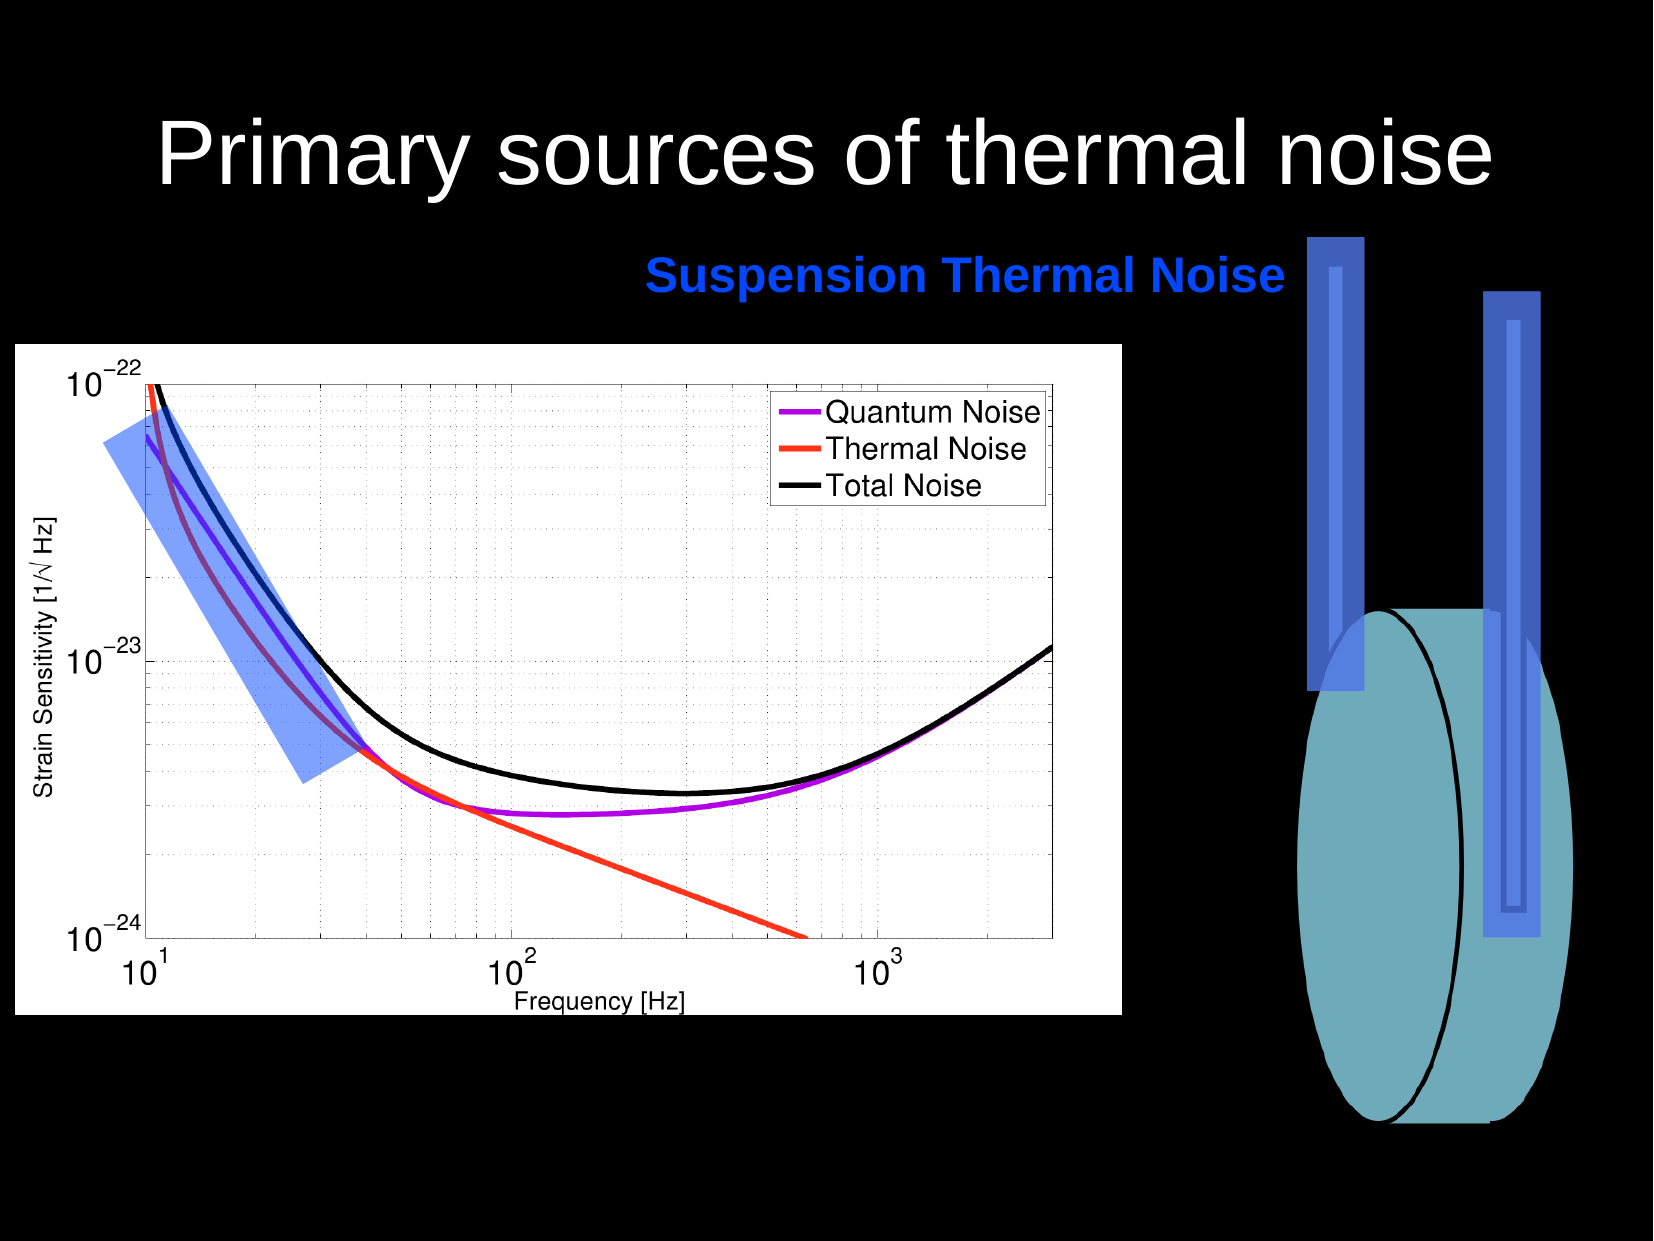

# Primary sources of thermal noise
Suspension Thermal Noise